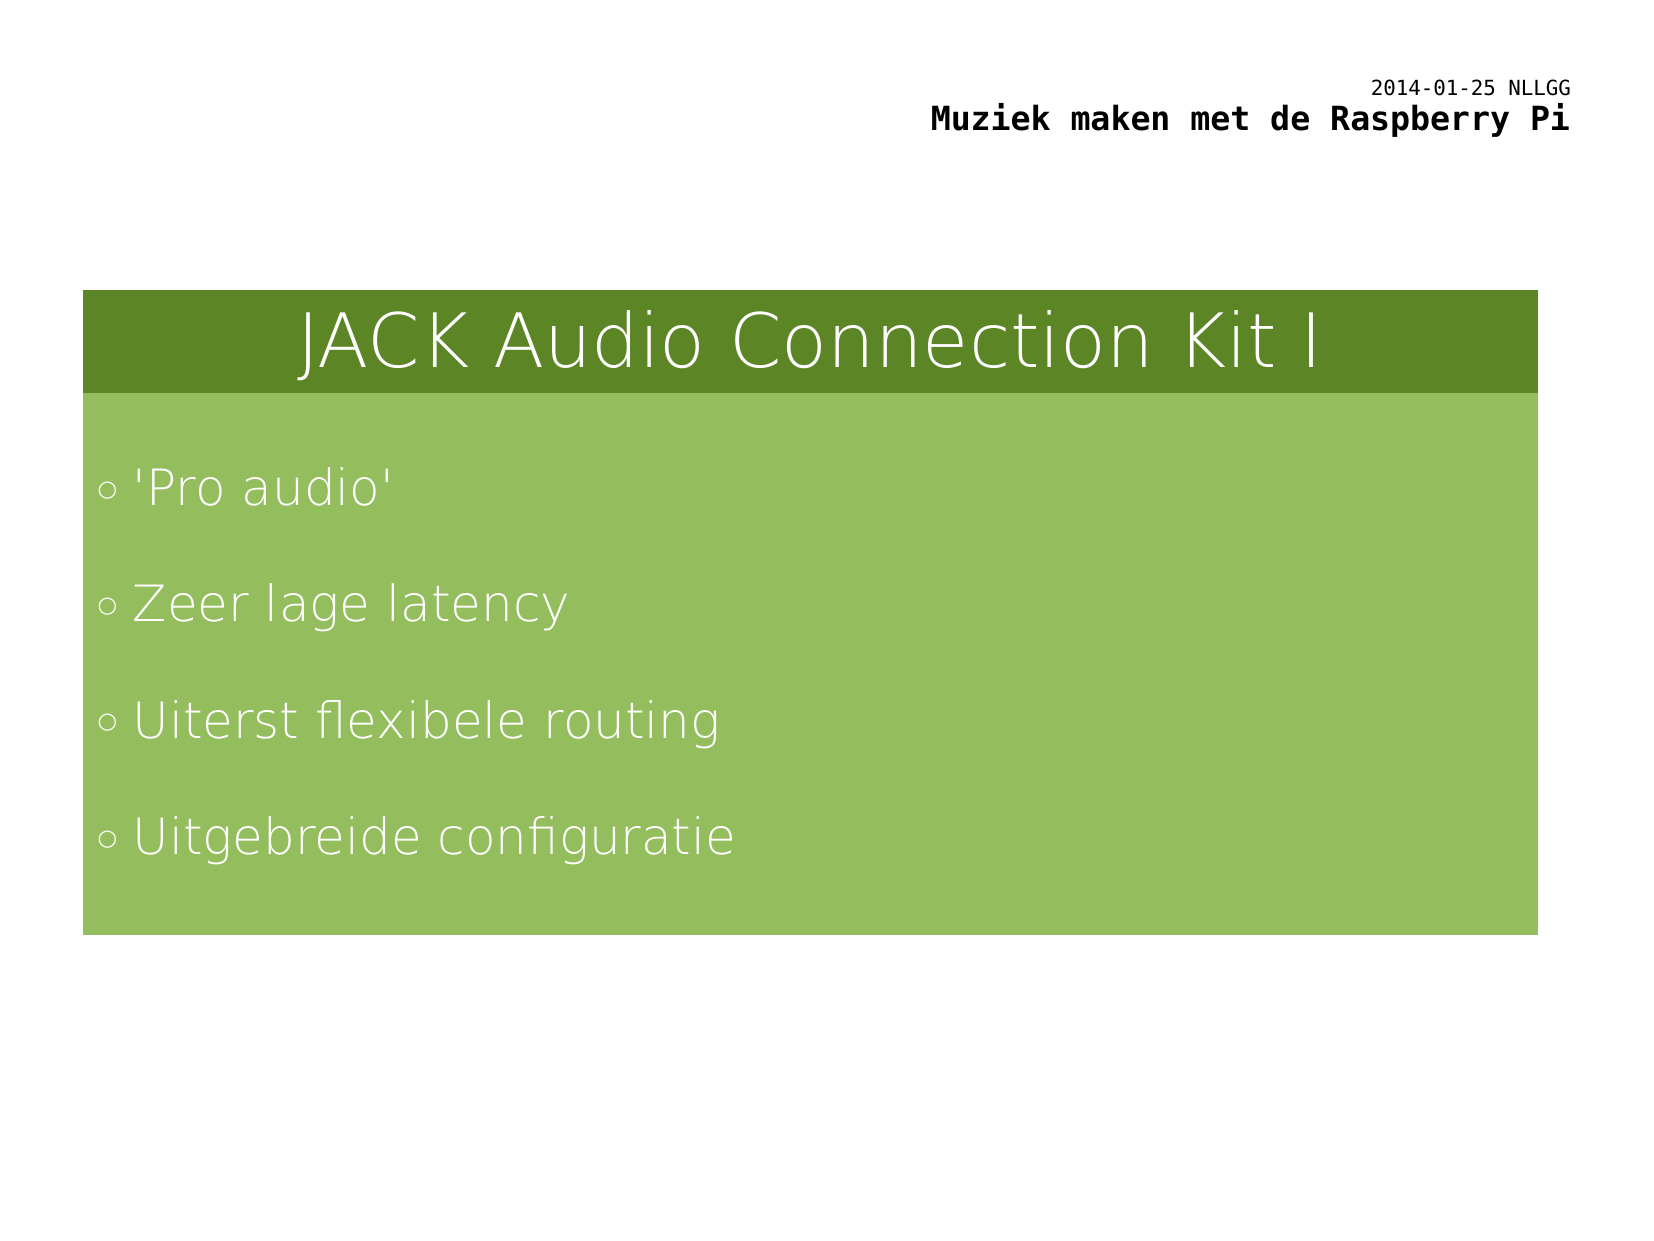

# 2014-01-25 NLLGG Muziek maken met de Raspberry Pi
| JACK Audio Connection Kit I |
| --- |
| 'Pro audio' Zeer lage latency Uiterst flexibele routing Uitgebreide configuratie |